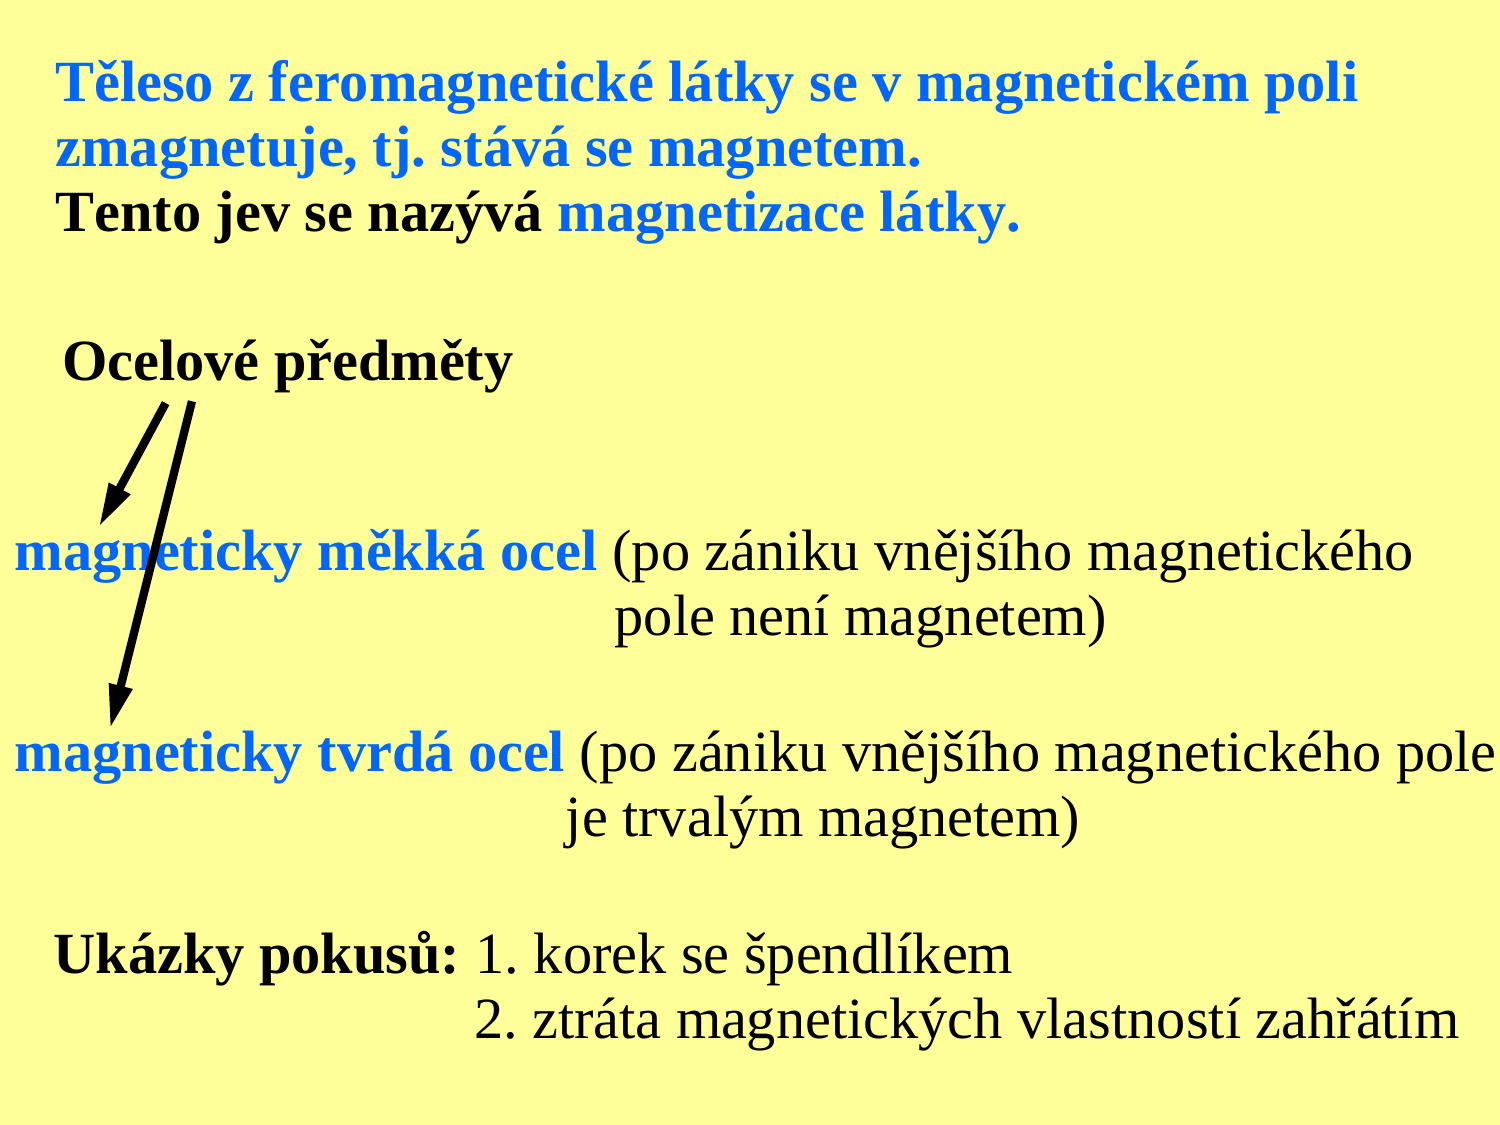

Těleso z feromagnetické látky se v magnetickém poli
zmagnetuje, tj. stává se magnetem.
Tento jev se nazývá magnetizace látky.
Ocelové předměty
magneticky měkká ocel (po zániku vnějšího magnetického 					pole není magnetem)
magneticky tvrdá ocel (po zániku vnějšího magnetického pole
 je trvalým magnetem)
Ukázky pokusů: 1. korek se špendlíkem
 2. ztráta magnetických vlastností zahřátím